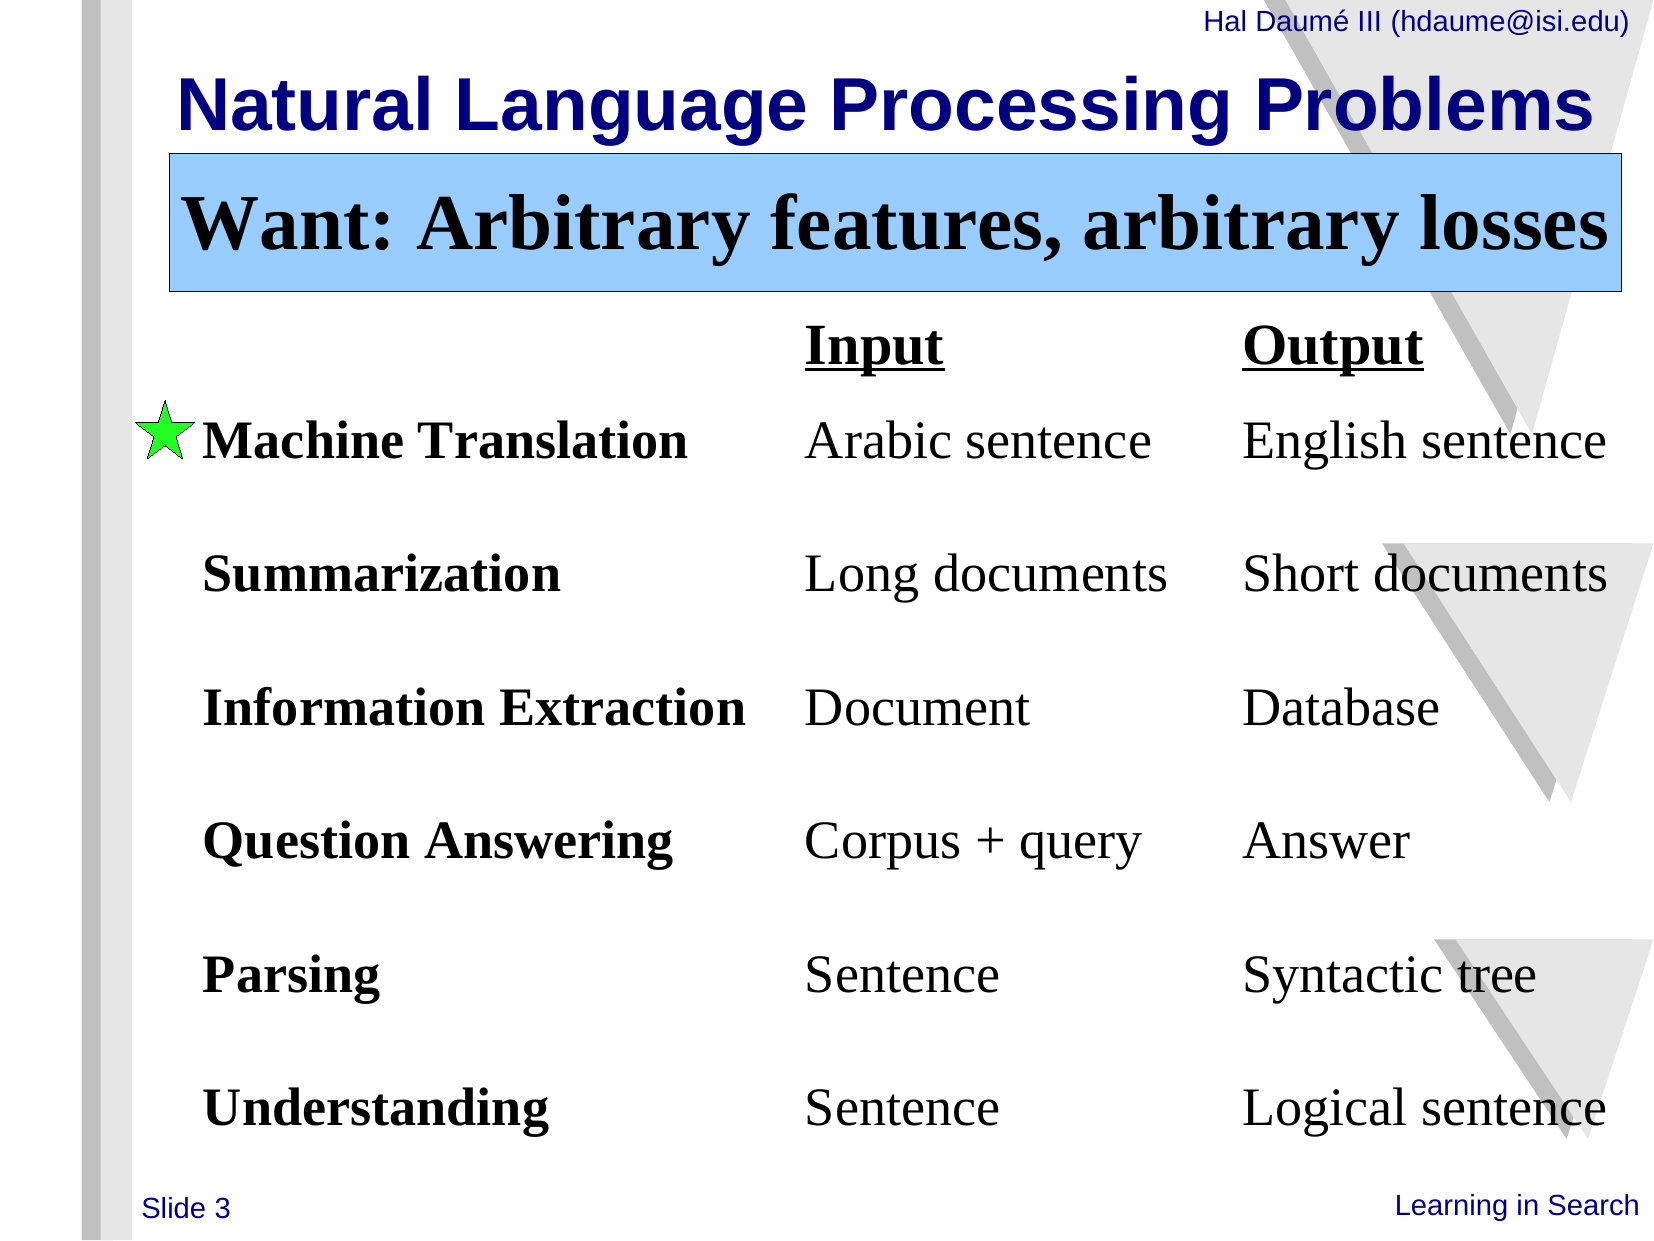

# Natural Language Processing Problems
Want: Arbitrary features, arbitrary losses
Input
Output
Arabic sentence
English sentence
Long documents
Short documents
Document
Database
Corpus + query
Answer
Sentence
Syntactic tree
Sentence
Logical sentence
Machine Translation
Summarization
Information Extraction
Question Answering
Parsing
Understanding